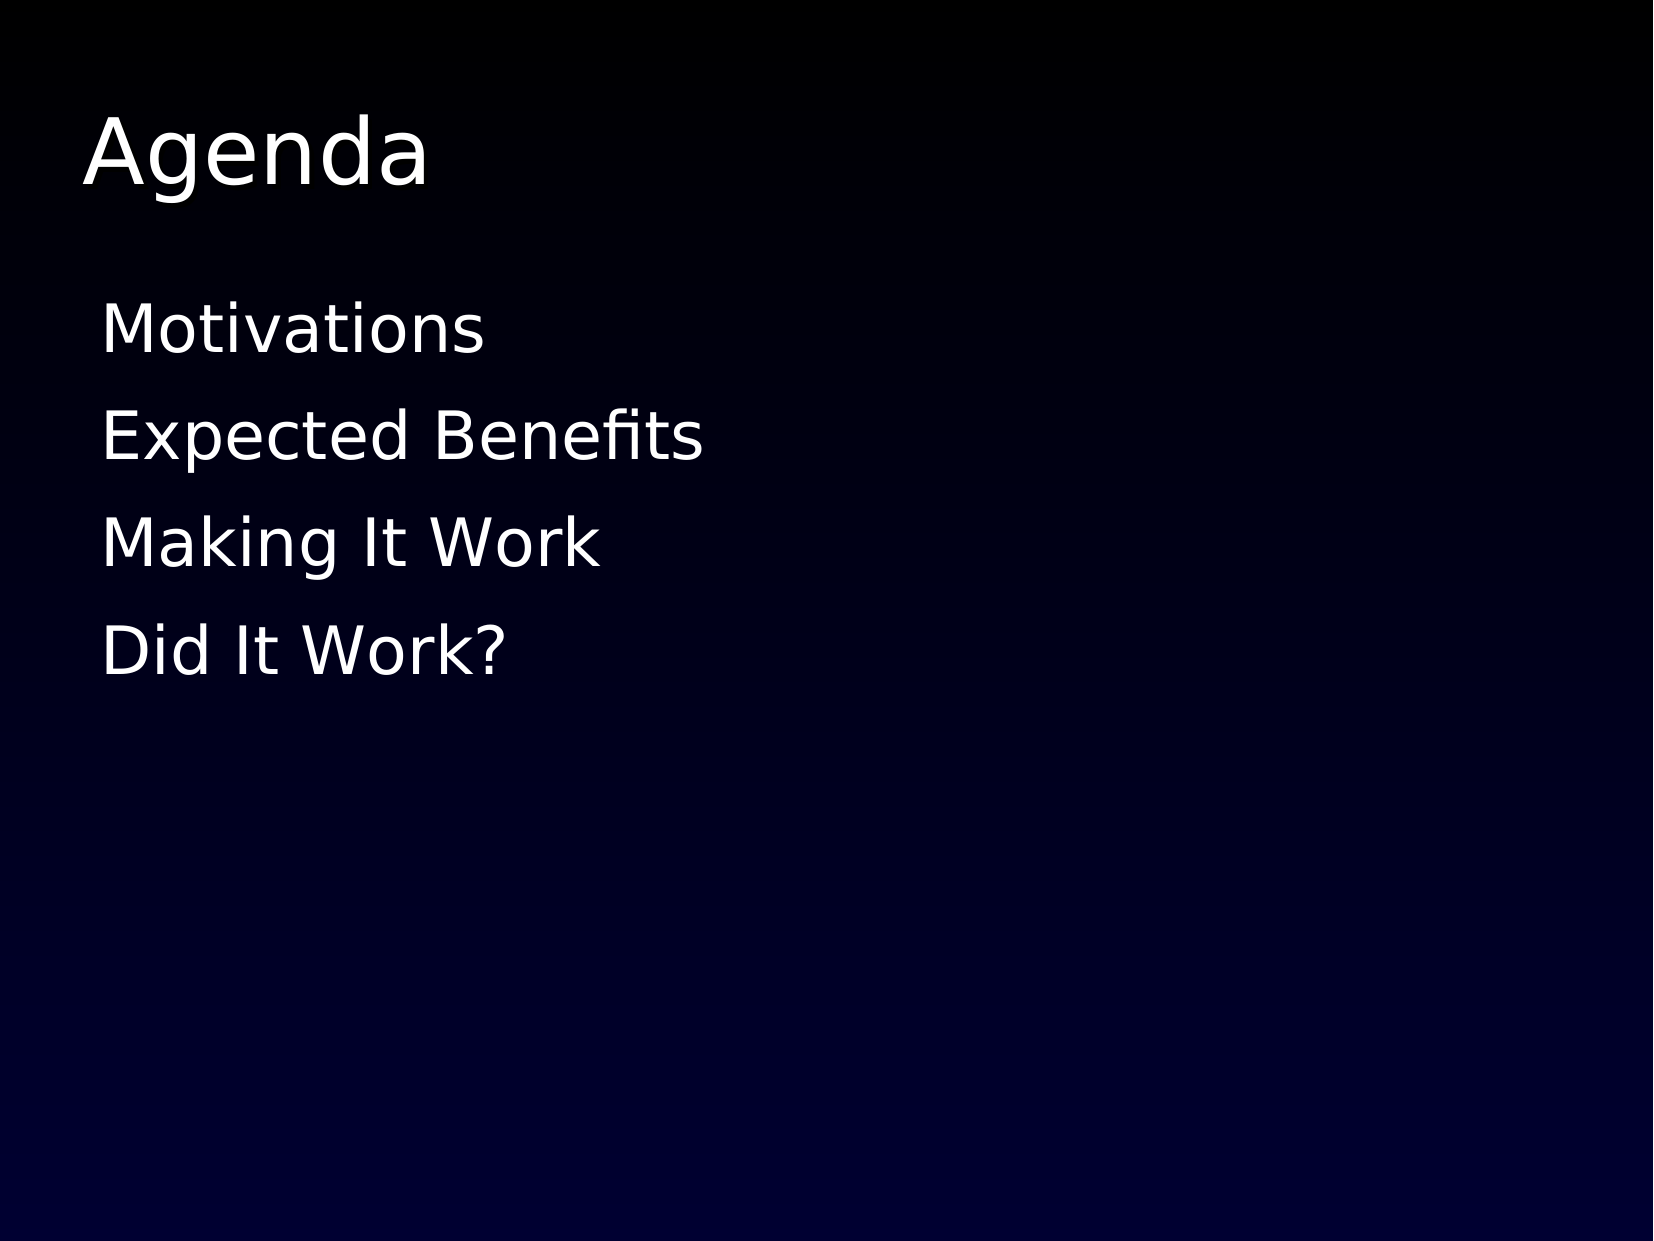

# Agenda
Motivations
Expected Benefits
Making It Work
Did It Work?